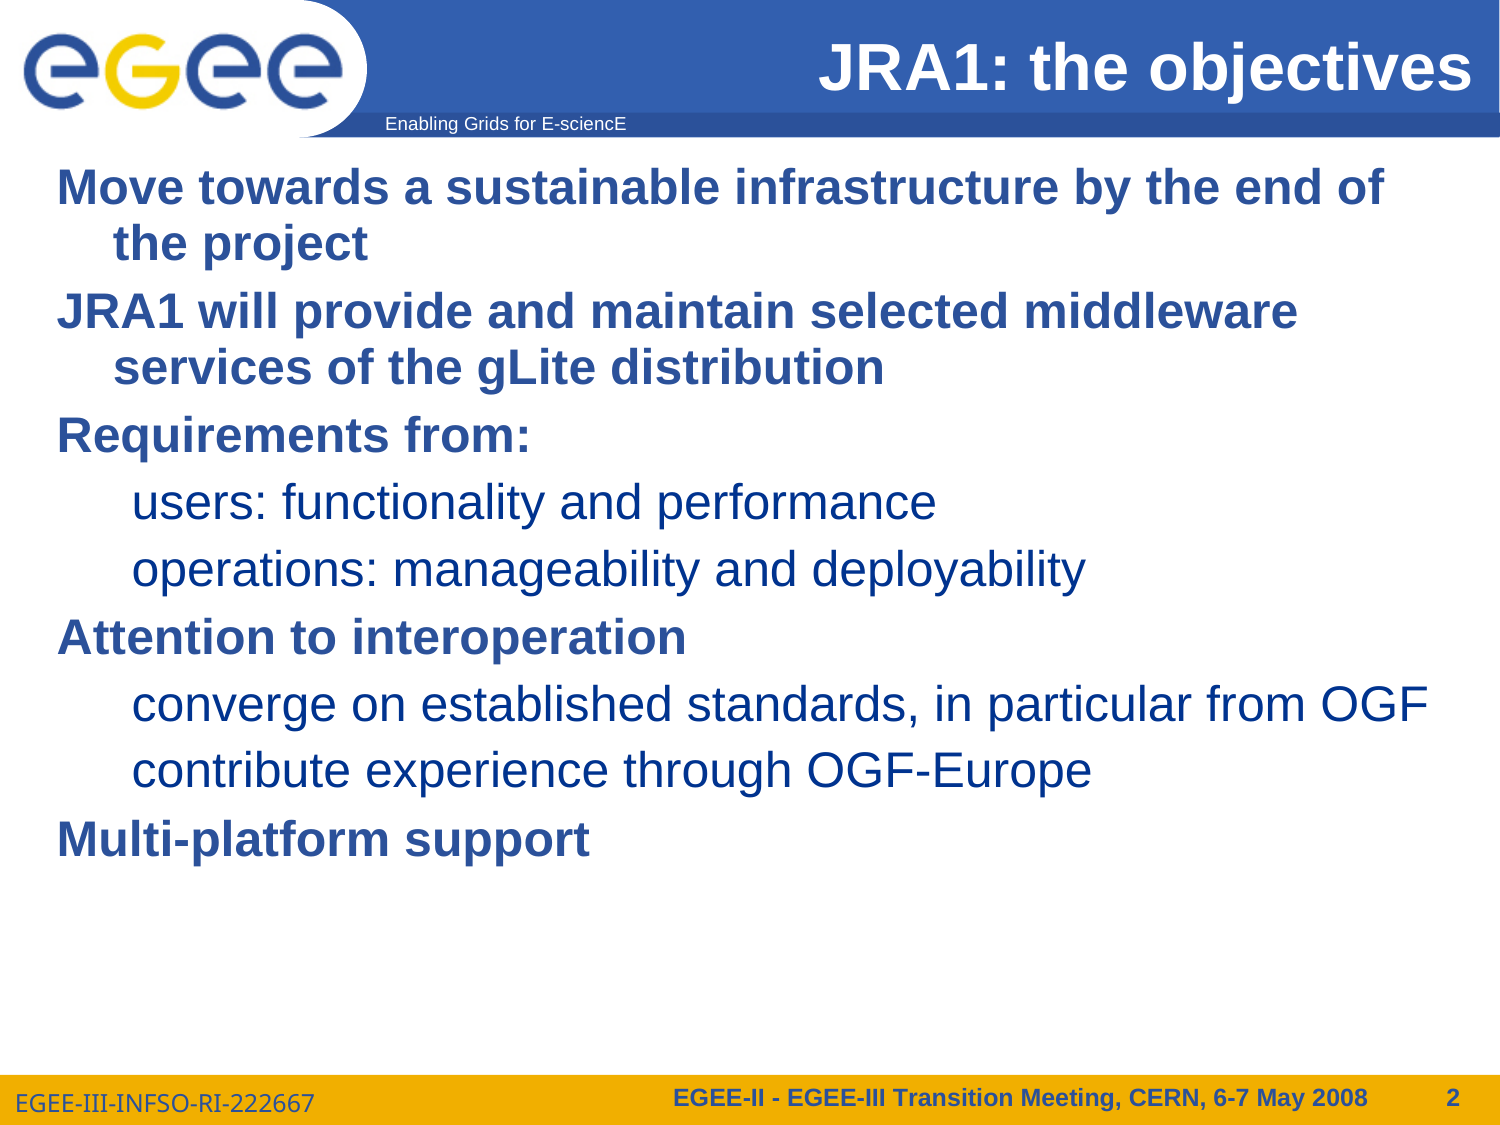

# JRA1: the objectives
Move towards a sustainable infrastructure by the end of the project
JRA1 will provide and maintain selected middleware services of the gLite distribution
Requirements from:
users: functionality and performance
operations: manageability and deployability
Attention to interoperation
converge on established standards, in particular from OGF
contribute experience through OGF-Europe
Multi-platform support
EGEE-II - EGEE-III Transition Meeting, CERN, 6-7 May 2008
2